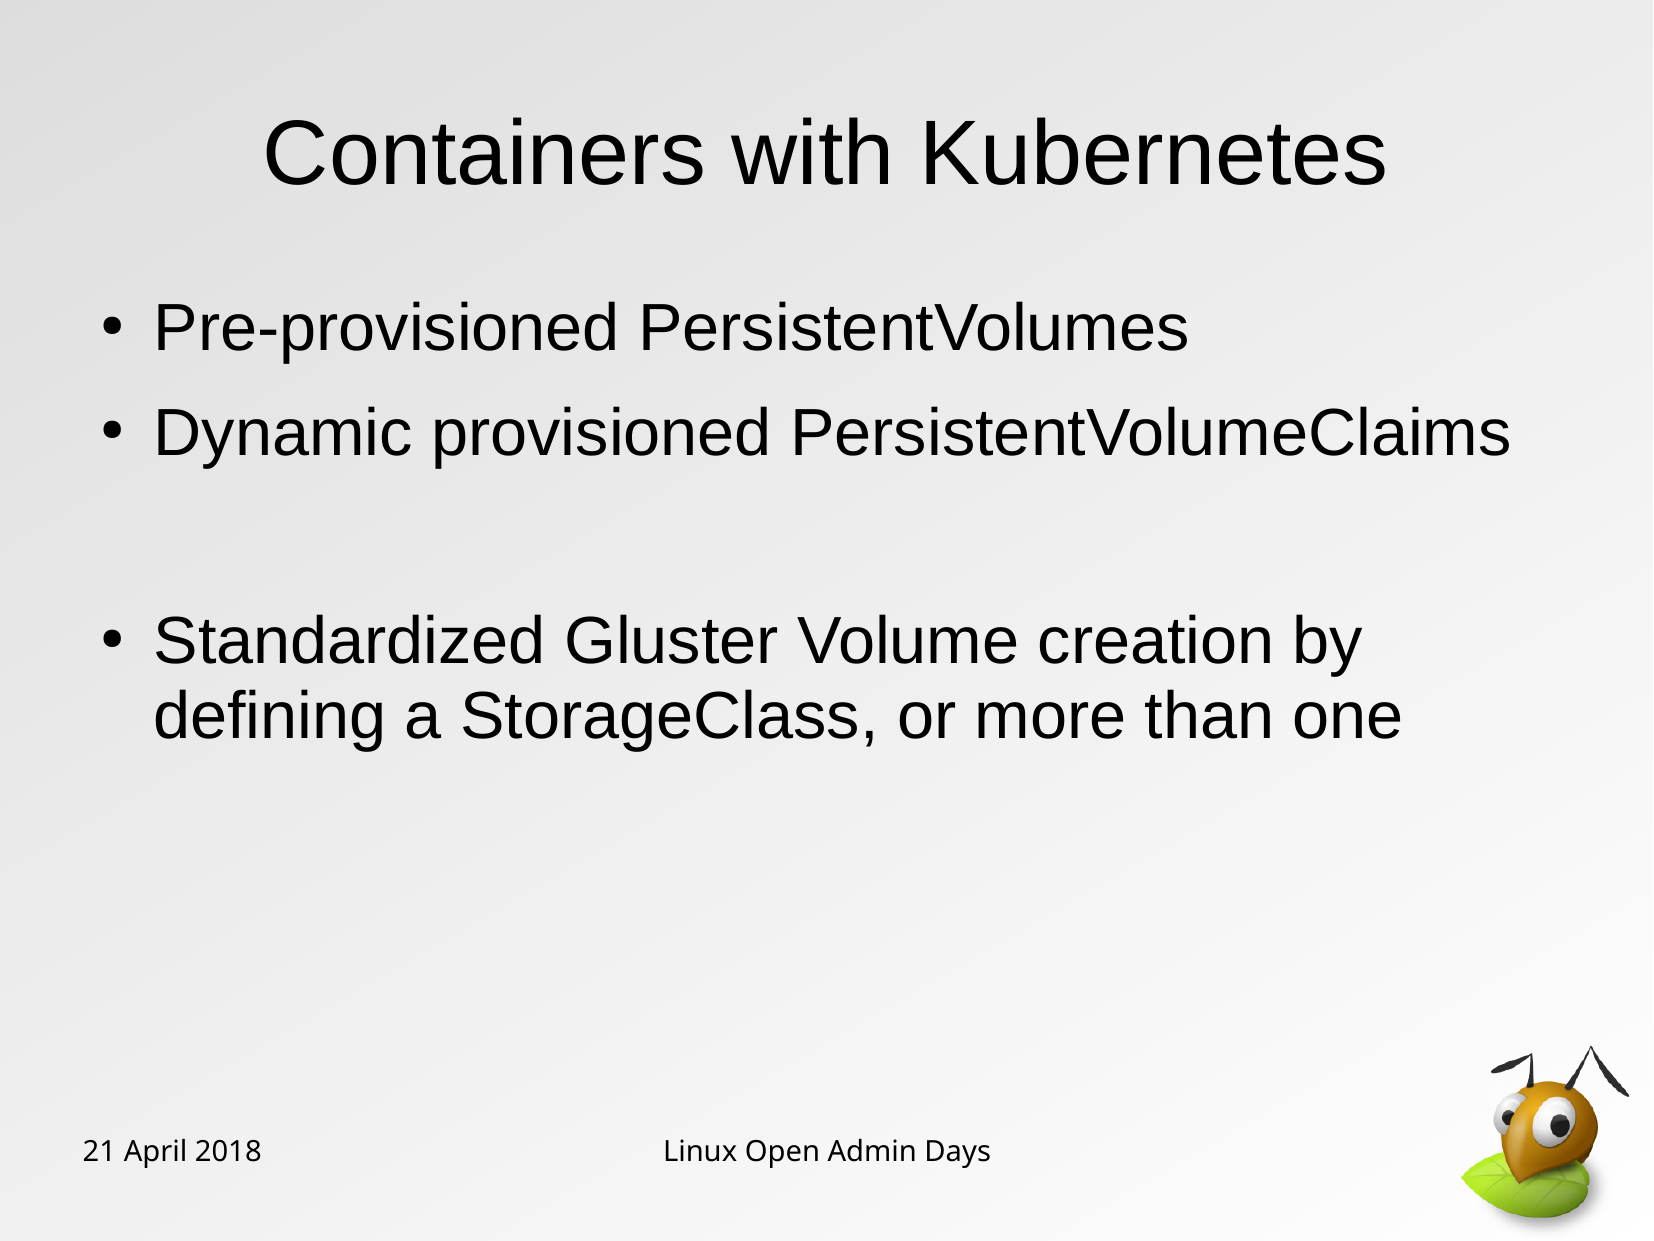

# Containers with Kubernetes
Pre-provisioned PersistentVolumes
Dynamic provisioned PersistentVolumeClaims
Standardized Gluster Volume creation by defining a StorageClass, or more than one
21 April 2018
Linux Open Admin Days